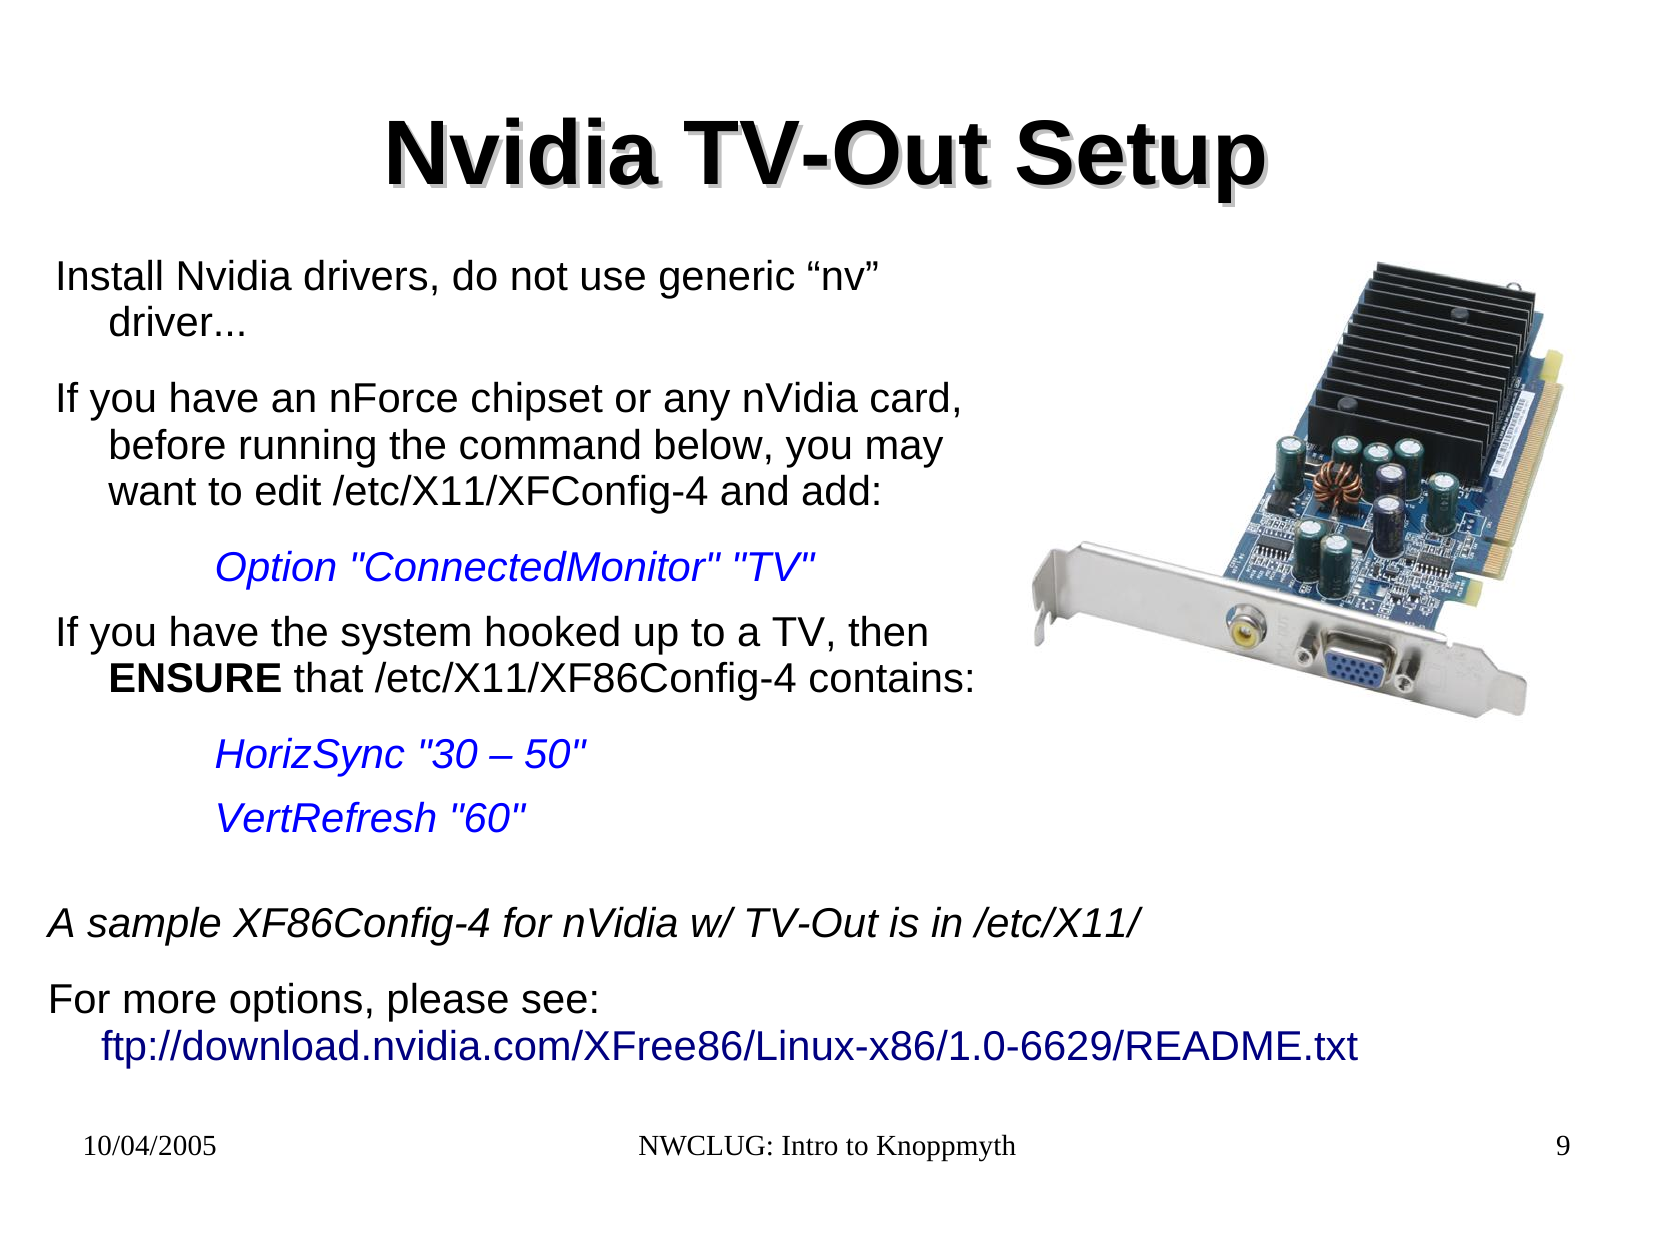

# Nvidia TV-Out Setup
Install Nvidia drivers, do not use generic “nv” driver...
If you have an nForce chipset or any nVidia card, before running the command below, you may want to edit /etc/X11/XFConfig-4 and add:
Option "ConnectedMonitor" "TV"
If you have the system hooked up to a TV, then ENSURE that /etc/X11/XF86Config-4 contains:
HorizSync "30 – 50"
VertRefresh "60"
A sample XF86Config-4 for nVidia w/ TV-Out is in /etc/X11/
For more options, please see: ftp://download.nvidia.com/XFree86/Linux-x86/1.0-6629/README.txt
10/04/2005
NWCLUG: Intro to Knoppmyth
9